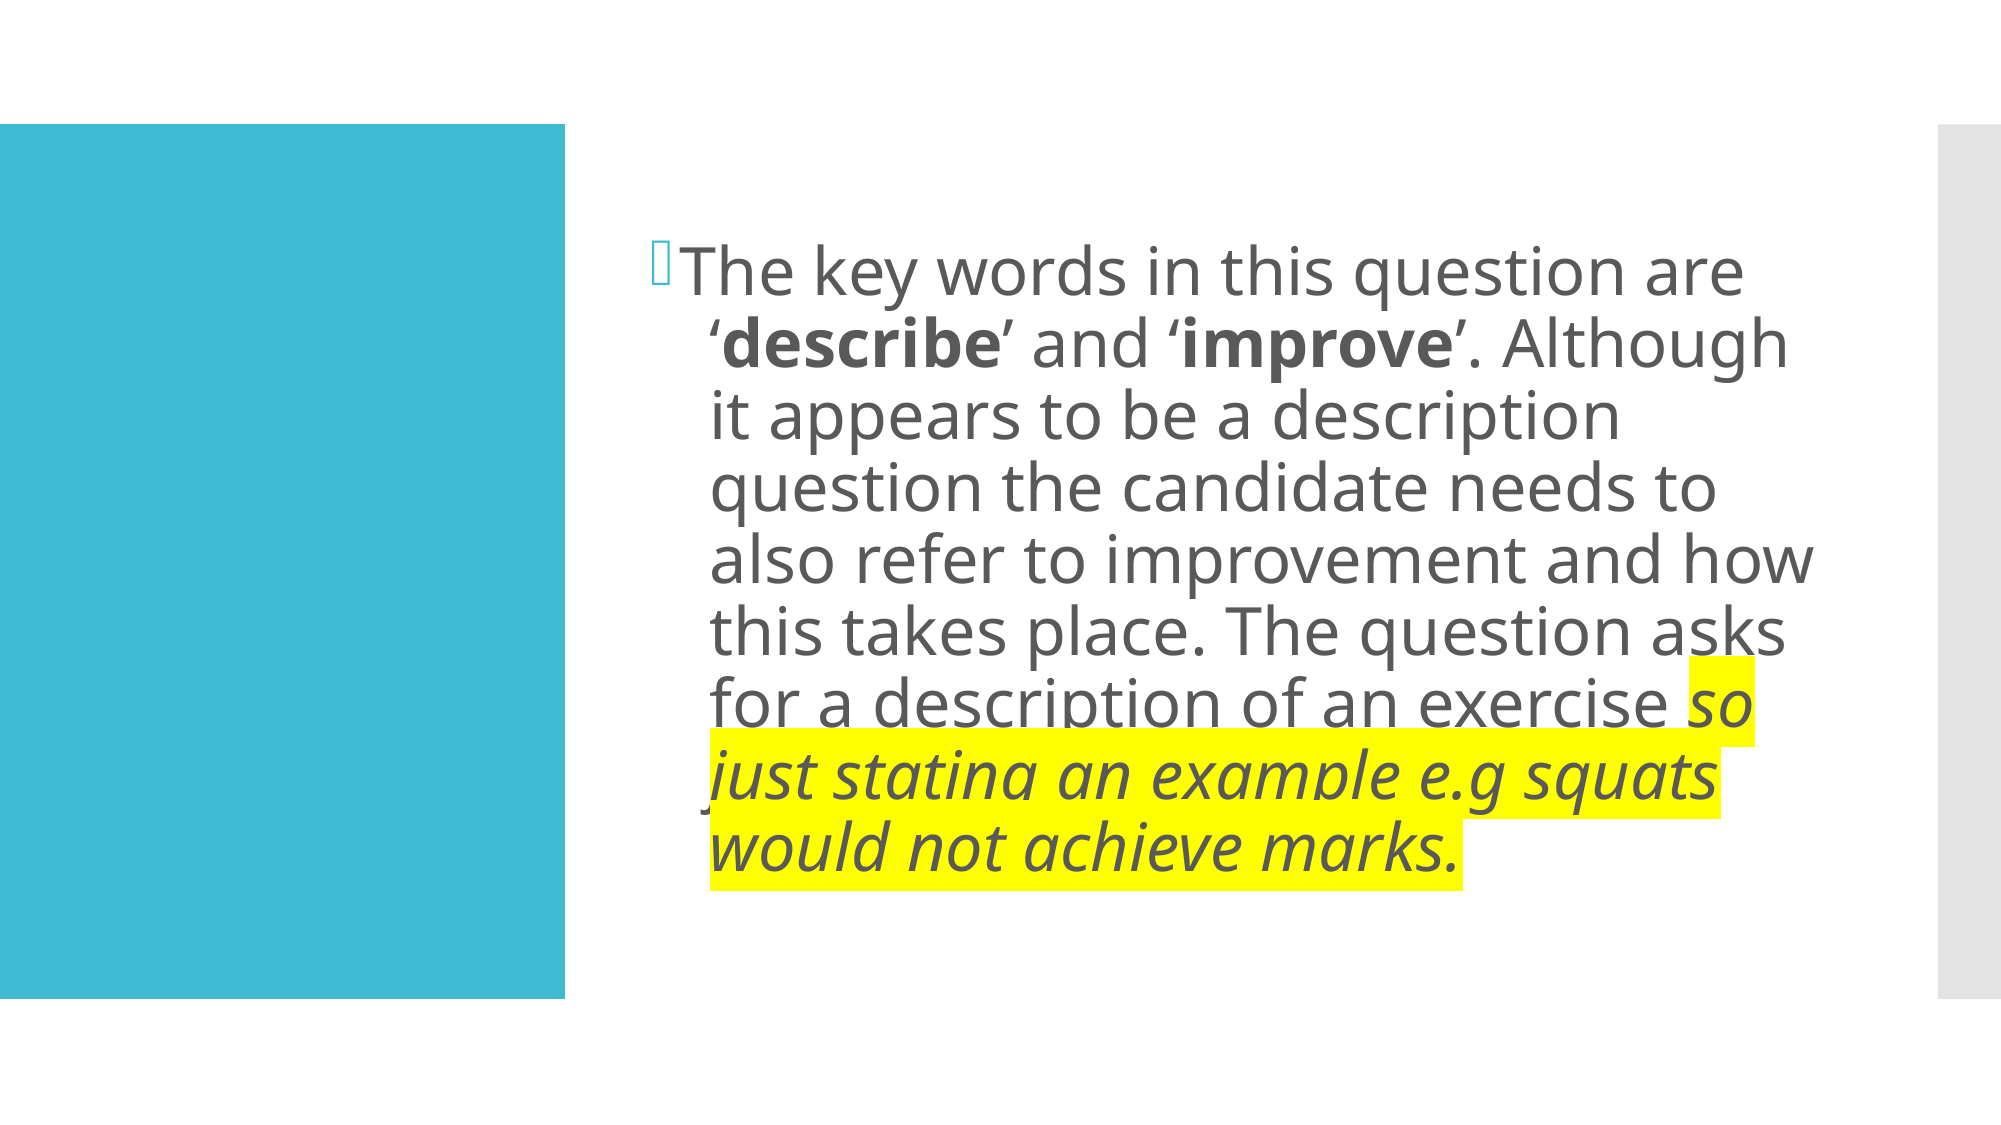

The key words in this question are ‘describe’ and ‘improve’. Although it appears to be a description question the candidate needs to also refer to improvement and how this takes place. The question asks for a description of an exercise so just stating an example e.g squats would not achieve marks.
#